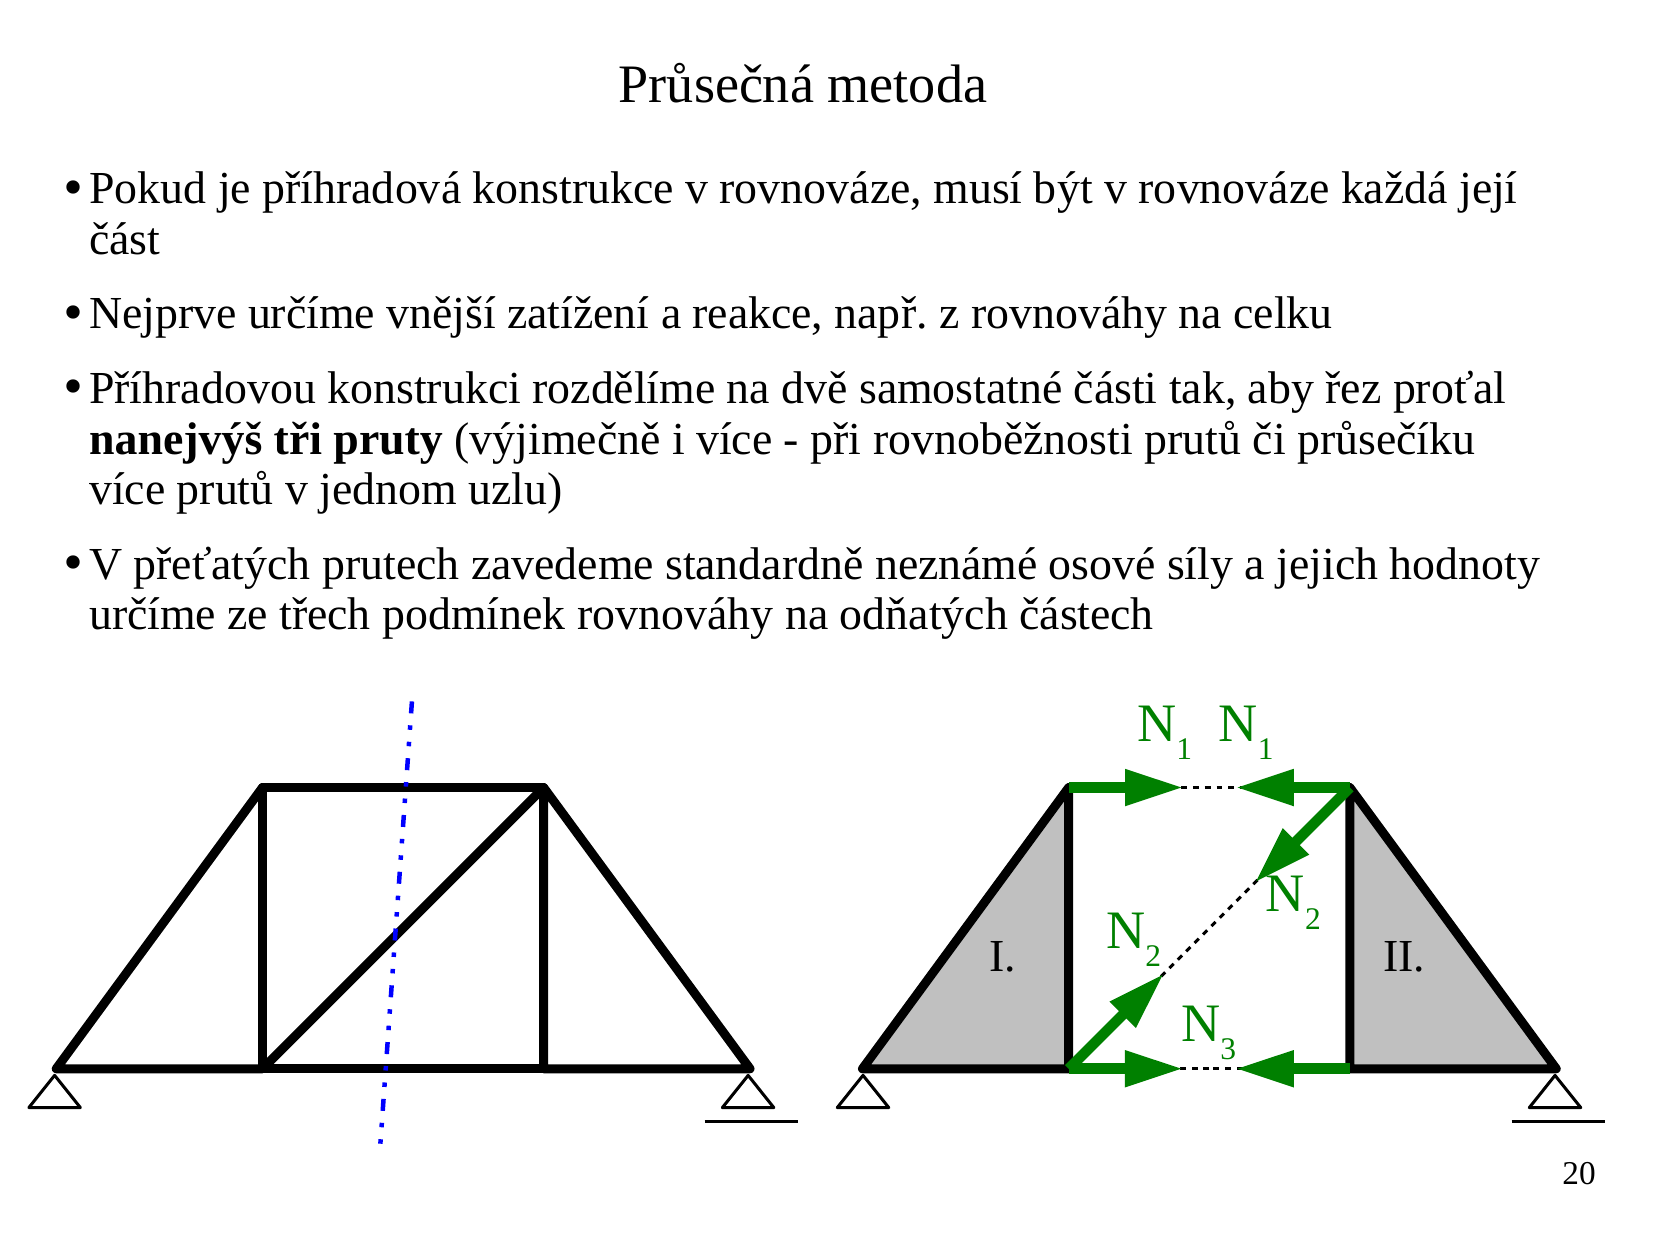

# Průsečná metoda
Pokud je příhradová konstrukce v rovnováze, musí být v rovnováze každá její část
Nejprve určíme vnější zatížení a reakce, např. z rovnováhy na celku
Příhradovou konstrukci rozdělíme na dvě samostatné části tak, aby řez proťal nanejvýš tři pruty (výjimečně i více - při rovnoběžnosti prutů či průsečíku více prutů v jednom uzlu)
V přeťatých prutech zavedeme standardně neznámé osové síly a jejich hodnoty určíme ze třech podmínek rovnováhy na odňatých částech
N1
N1
N2
N2
I.
II.
N3
20